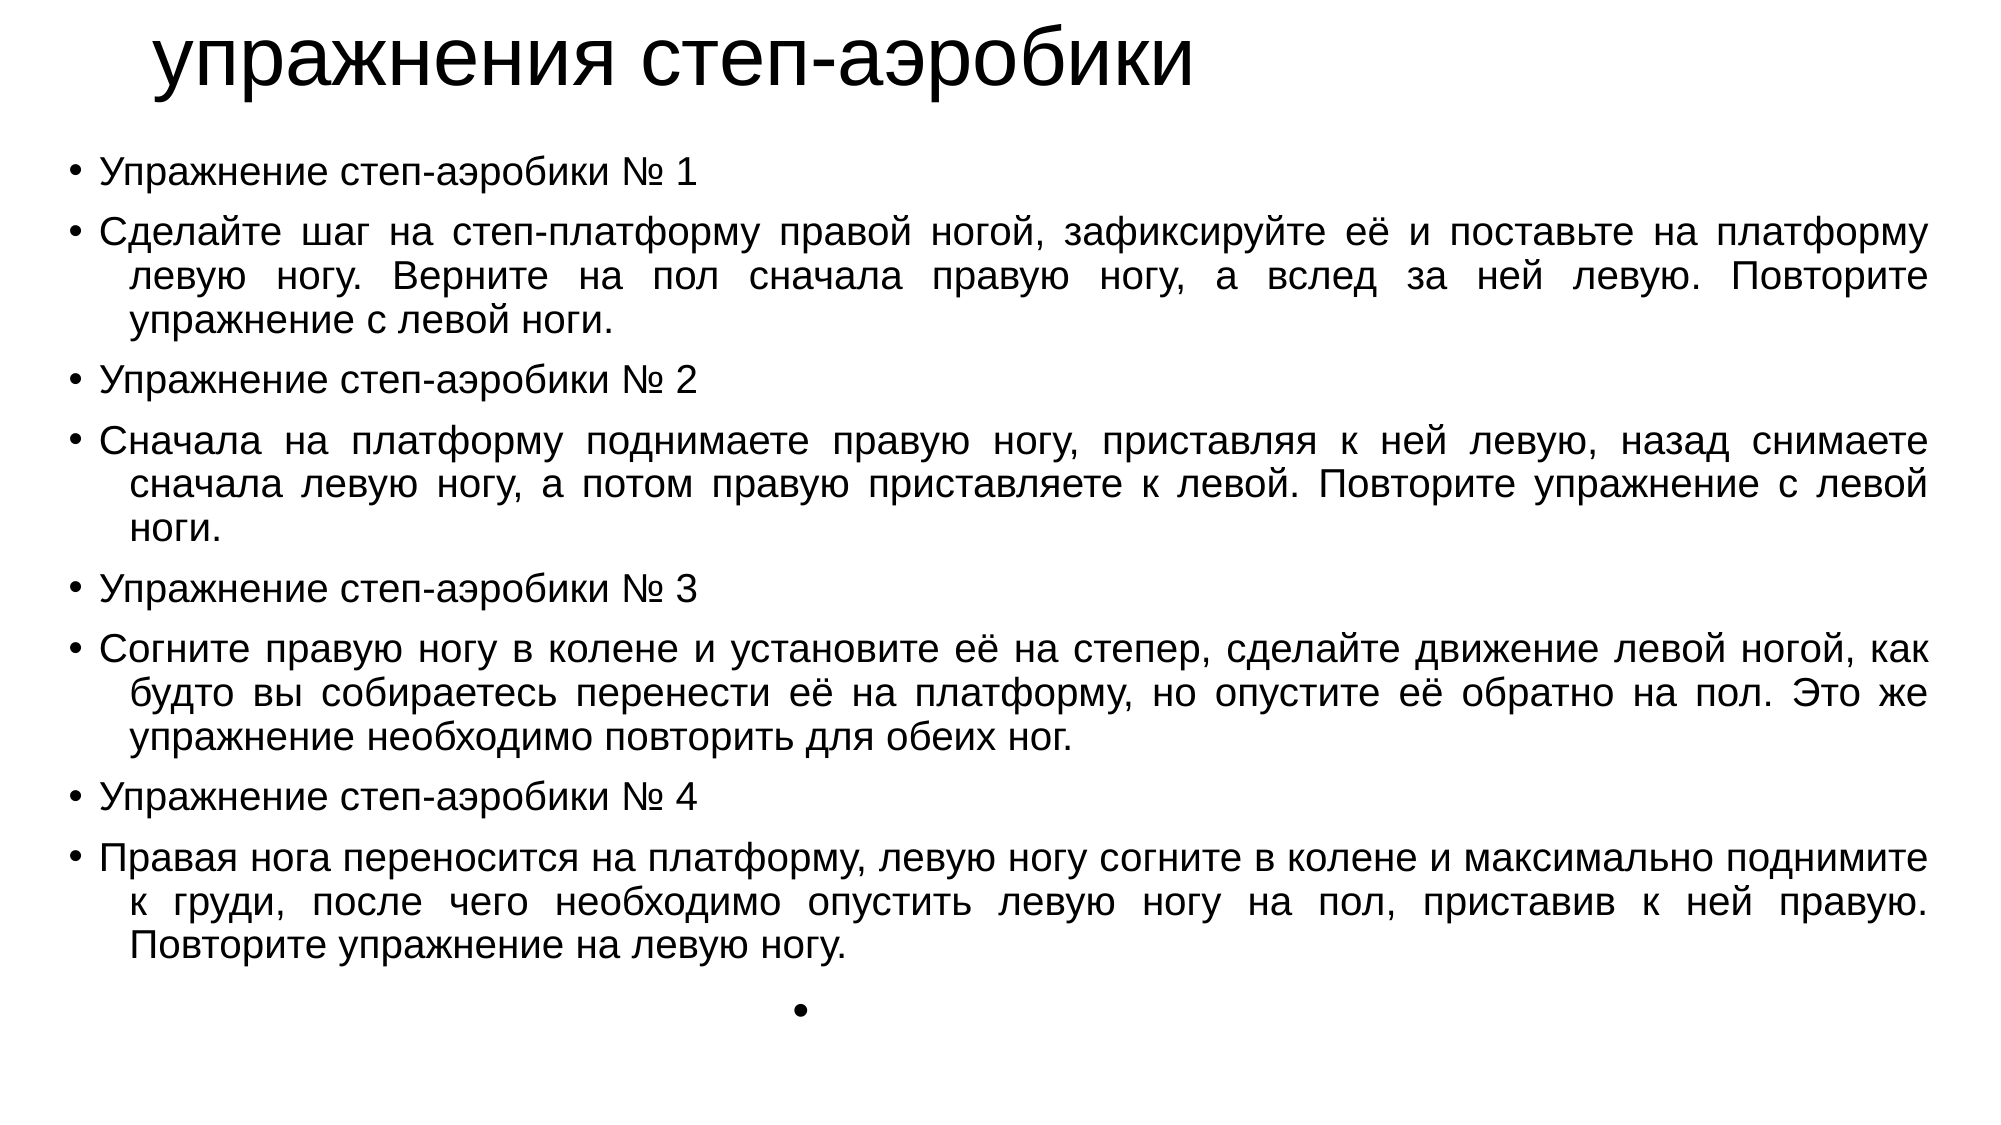

# упражнения степ-аэробики
Упражнение степ-аэробики № 1
Сделайте шаг на степ-платформу правой ногой, зафиксируйте её и поставьте на платформу левую ногу. Верните на пол сначала правую ногу, а вслед за ней левую. Повторите упражнение с левой ноги.
Упражнение степ-аэробики № 2
Сначала на платформу поднимаете правую ногу, приставляя к ней левую, назад снимаете сначала левую ногу, а потом правую приставляете к левой. Повторите упражнение с левой ноги.
Упражнение степ-аэробики № 3
Согните правую ногу в колене и установите её на степер, сделайте движение левой ногой, как будто вы собираетесь перенести её на платформу, но опустите её обратно на пол. Это же упражнение необходимо повторить для обеих ног.
Упражнение степ-аэробики № 4
Правая нога переносится на платформу, левую ногу согните в колене и максимально поднимите к груди, после чего необходимо опустить левую ногу на пол, приставив к ней правую. Повторите упражнение на левую ногу.